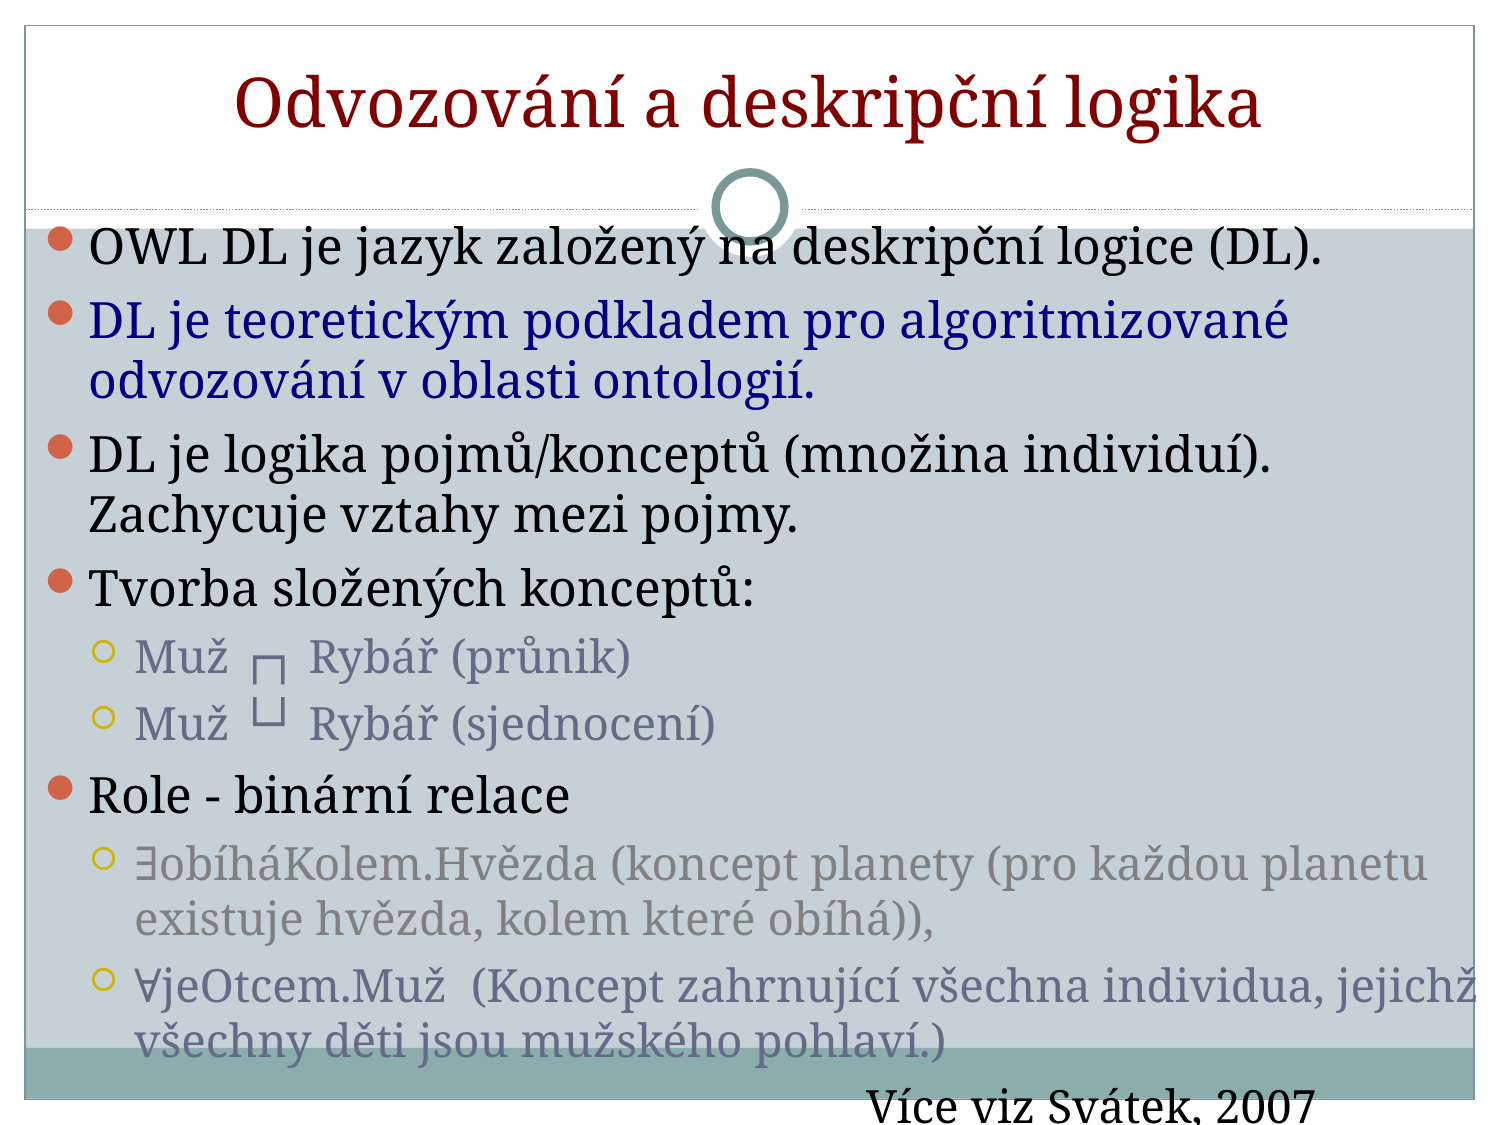

# Odvozování a deskripční logika
OWL DL je jazyk založený na deskripční logice (DL).
DL je teoretickým podkladem pro algoritmizované odvozování v oblasti ontologií.
DL je logika pojmů/konceptů (množina individuí). Zachycuje vztahy mezi pojmy.
Tvorba složených konceptů:
Muž ┌┐ Rybář (průnik)
Muž └┘ Rybář (sjednocení)
Role - binární relace
∃obíháKolem.Hvězda (koncept planety (pro každou planetu existuje hvězda, kolem které obíhá)),
∀jeOtcem.Muž (Koncept zahrnující všechna individua, jejichž všechny děti jsou mužského pohlaví.)
 Více viz Svátek, 2007